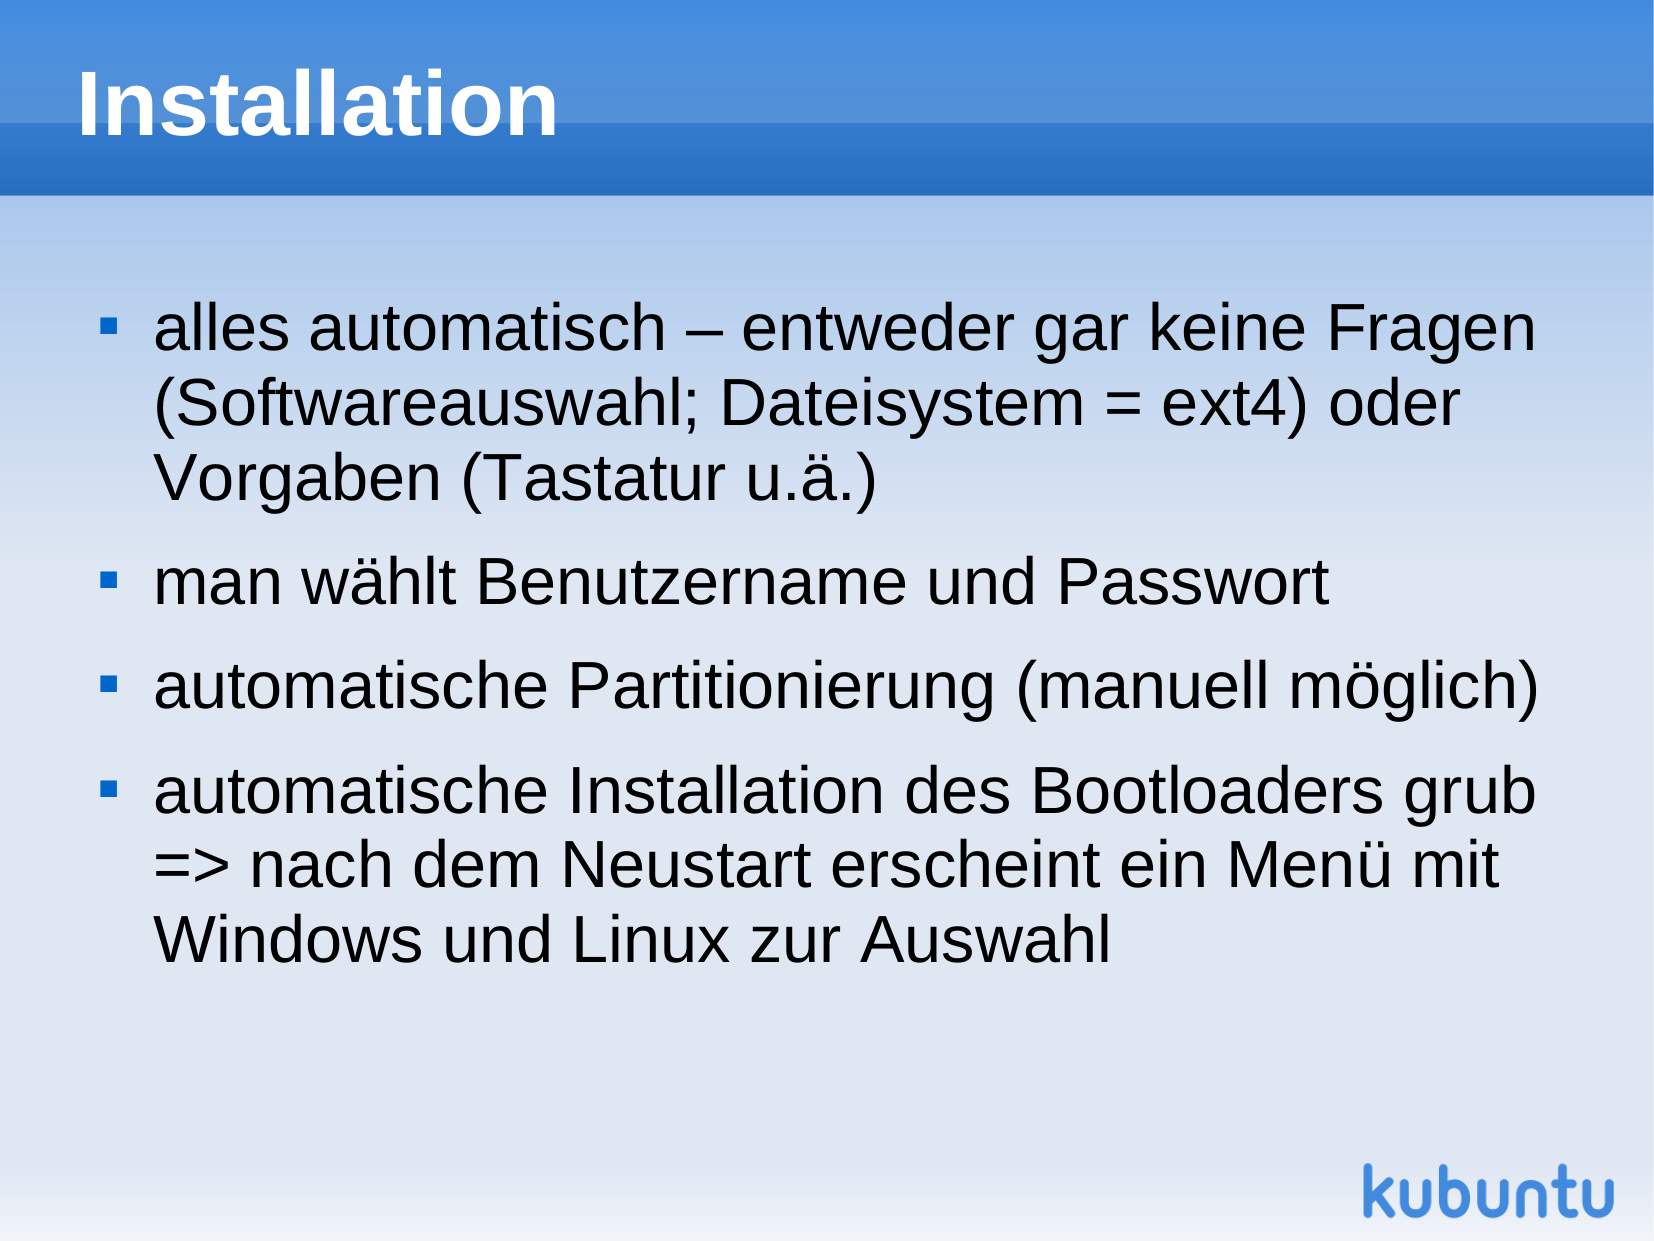

# Installation
alles automatisch – entweder gar keine Fragen (Softwareauswahl; Dateisystem = ext4) oder Vorgaben (Tastatur u.ä.)
man wählt Benutzername und Passwort
automatische Partitionierung (manuell möglich)
automatische Installation des Bootloaders grub => nach dem Neustart erscheint ein Menü mit Windows und Linux zur Auswahl